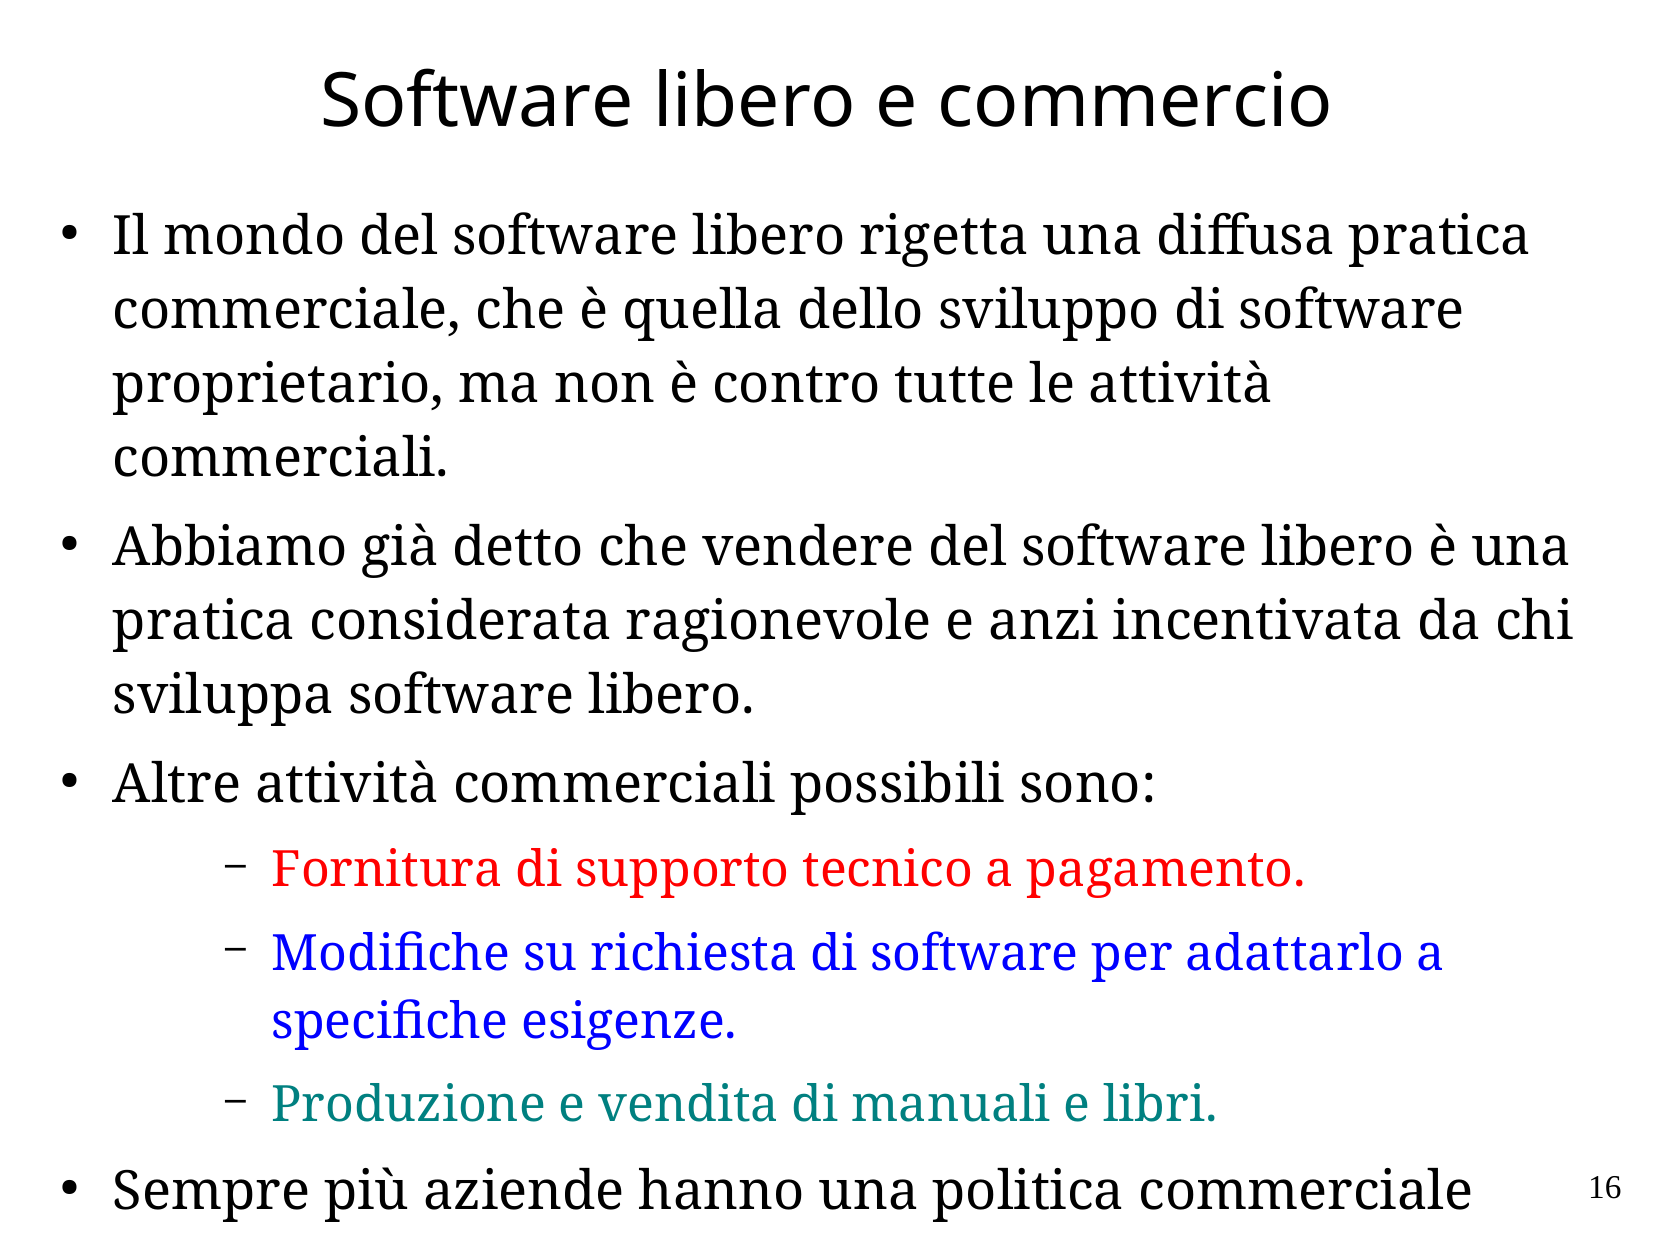

# Software libero e commercio
Il mondo del software libero rigetta una diffusa pratica commerciale, che è quella dello sviluppo di software proprietario, ma non è contro tutte le attività commerciali.
Abbiamo già detto che vendere del software libero è una pratica considerata ragionevole e anzi incentivata da chi sviluppa software libero.
Altre attività commerciali possibili sono:
Fornitura di supporto tecnico a pagamento.
Modifiche su richiesta di software per adattarlo a specifiche esigenze.
Produzione e vendita di manuali e libri.
Sempre più aziende hanno una politica commerciale basata sulla diffusione e sviluppo di software libero.